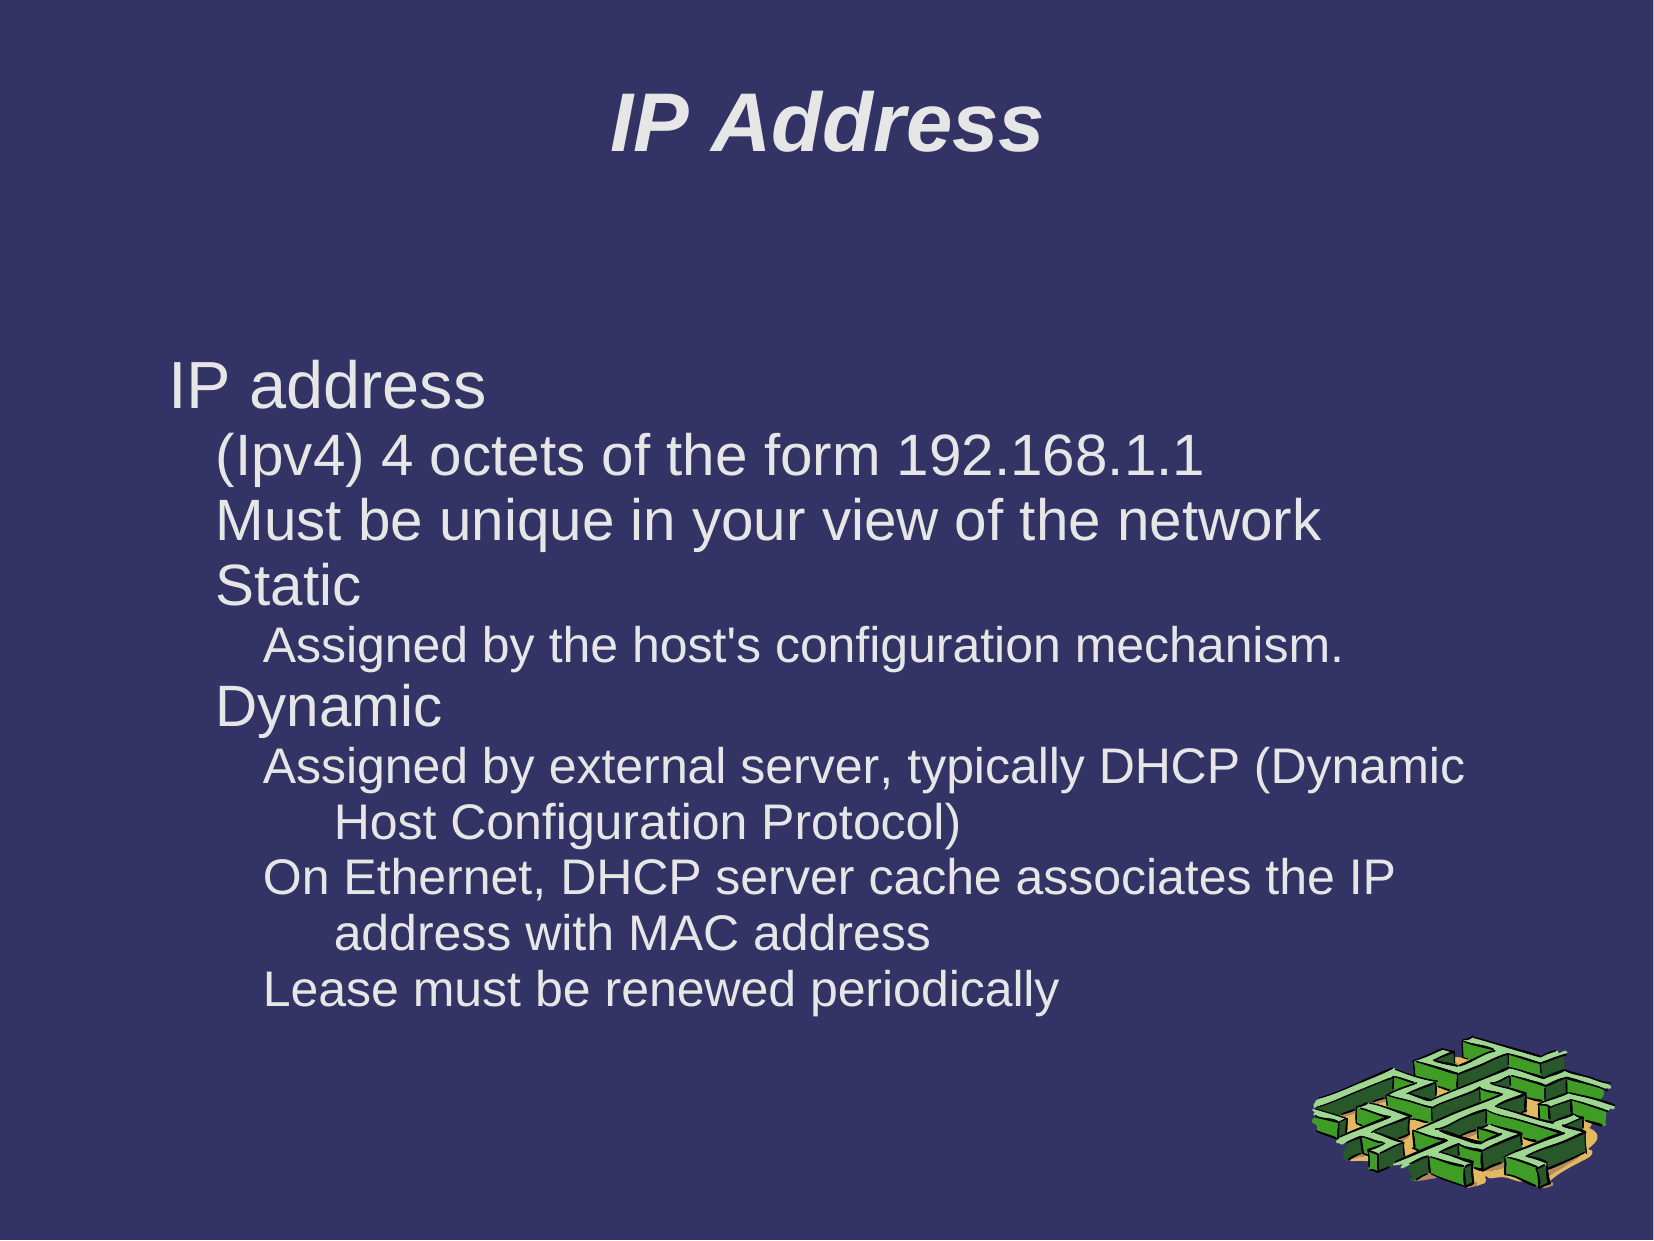

# IP Address
IP address
(Ipv4) 4 octets of the form 192.168.1.1
Must be unique in your view of the network
Static
Assigned by the host's configuration mechanism.
Dynamic
Assigned by external server, typically DHCP (Dynamic Host Configuration Protocol)
On Ethernet, DHCP server cache associates the IP address with MAC address
Lease must be renewed periodically